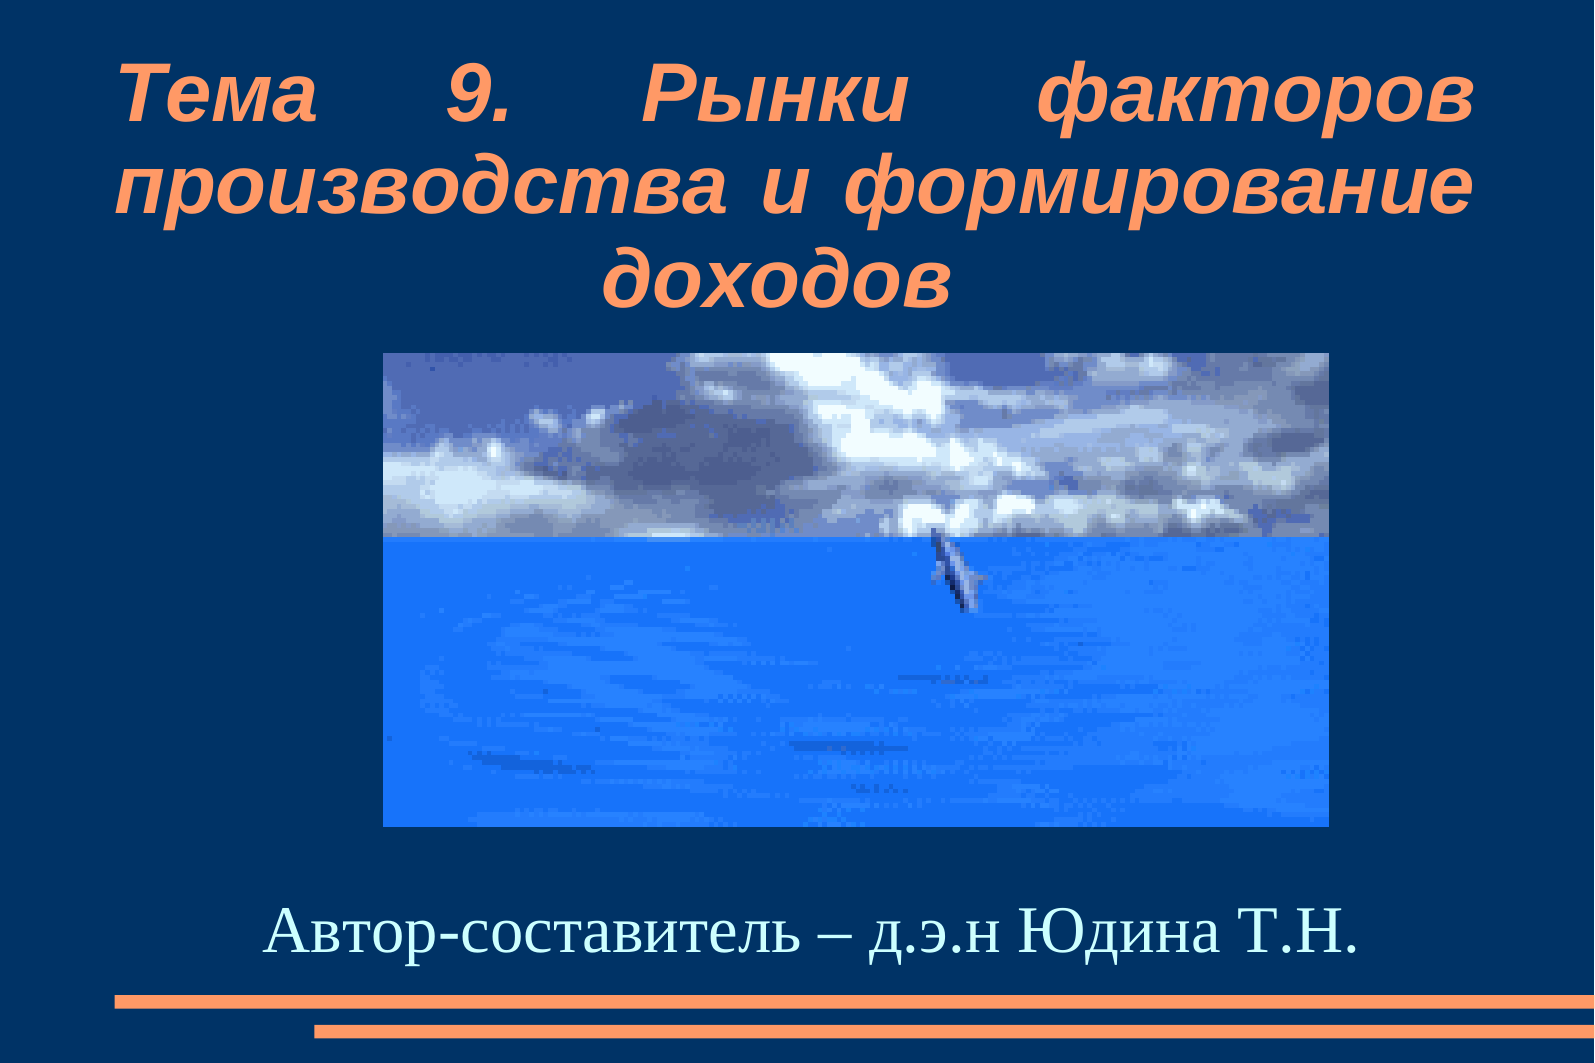

# Тема 9. Рынки факторов производства и формирование доходов
Автор-составитель – д.э.н Юдина Т.Н.